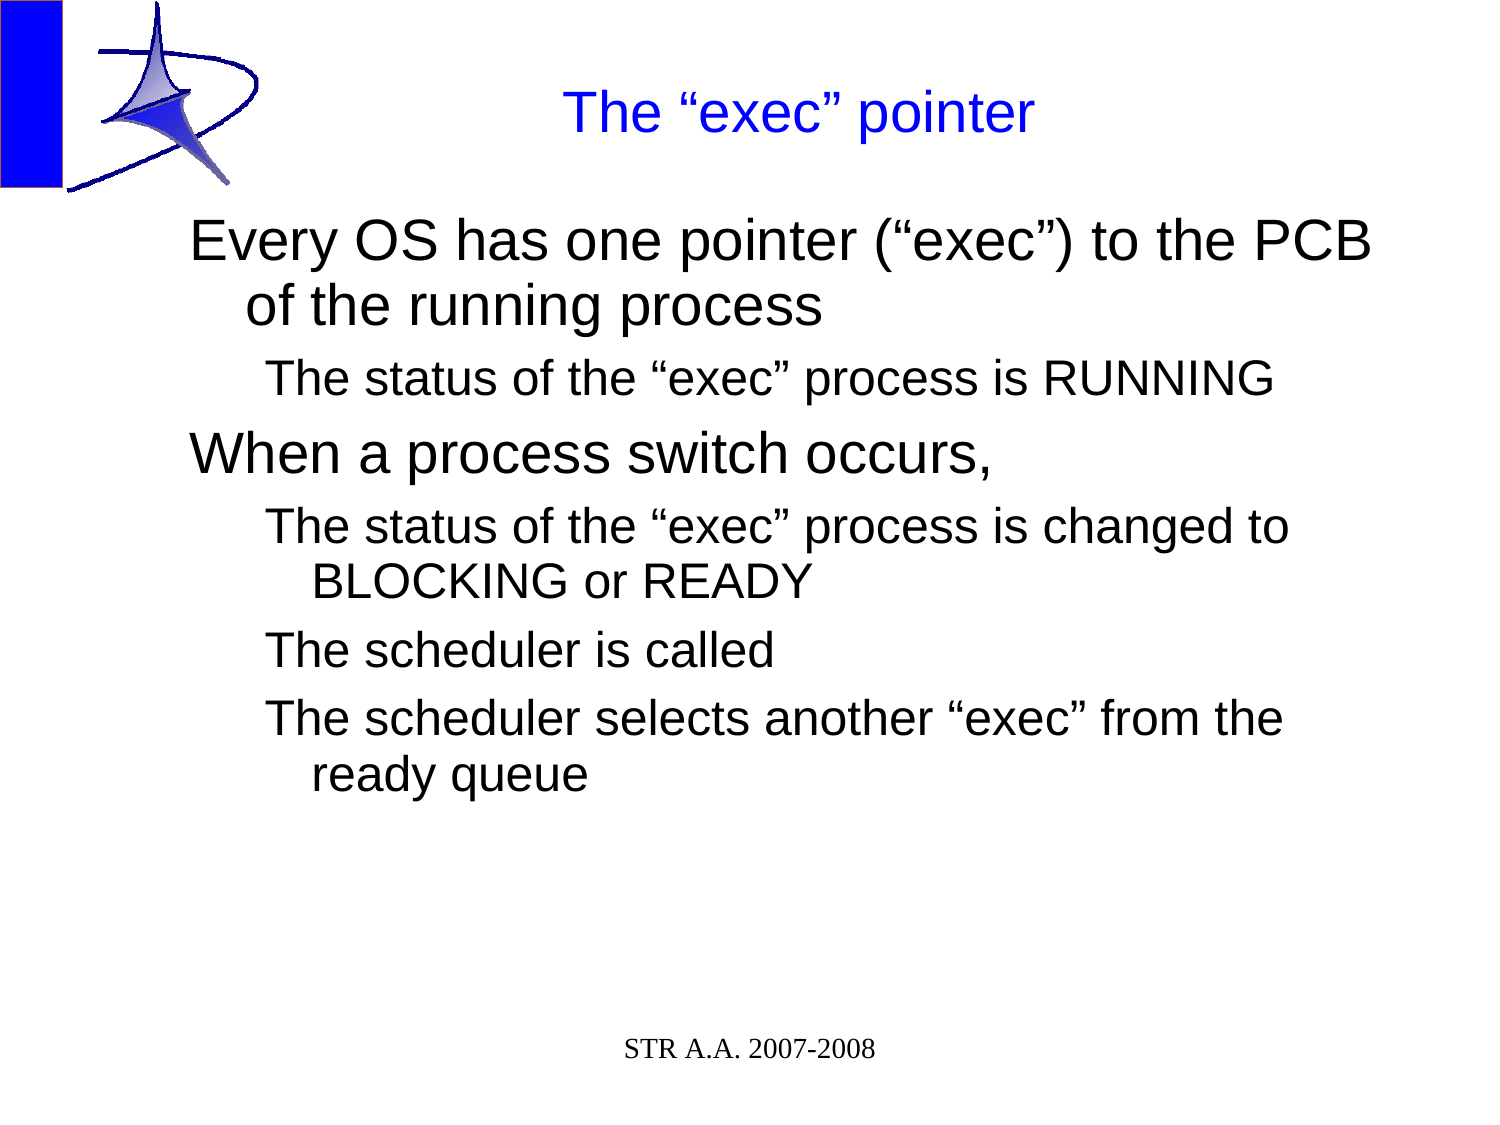

# The “exec” pointer
Every OS has one pointer (“exec”) to the PCB of the running process
The status of the “exec” process is RUNNING
When a process switch occurs,
The status of the “exec” process is changed to BLOCKING or READY
The scheduler is called
The scheduler selects another “exec” from the ready queue
STR A.A. 2007-2008